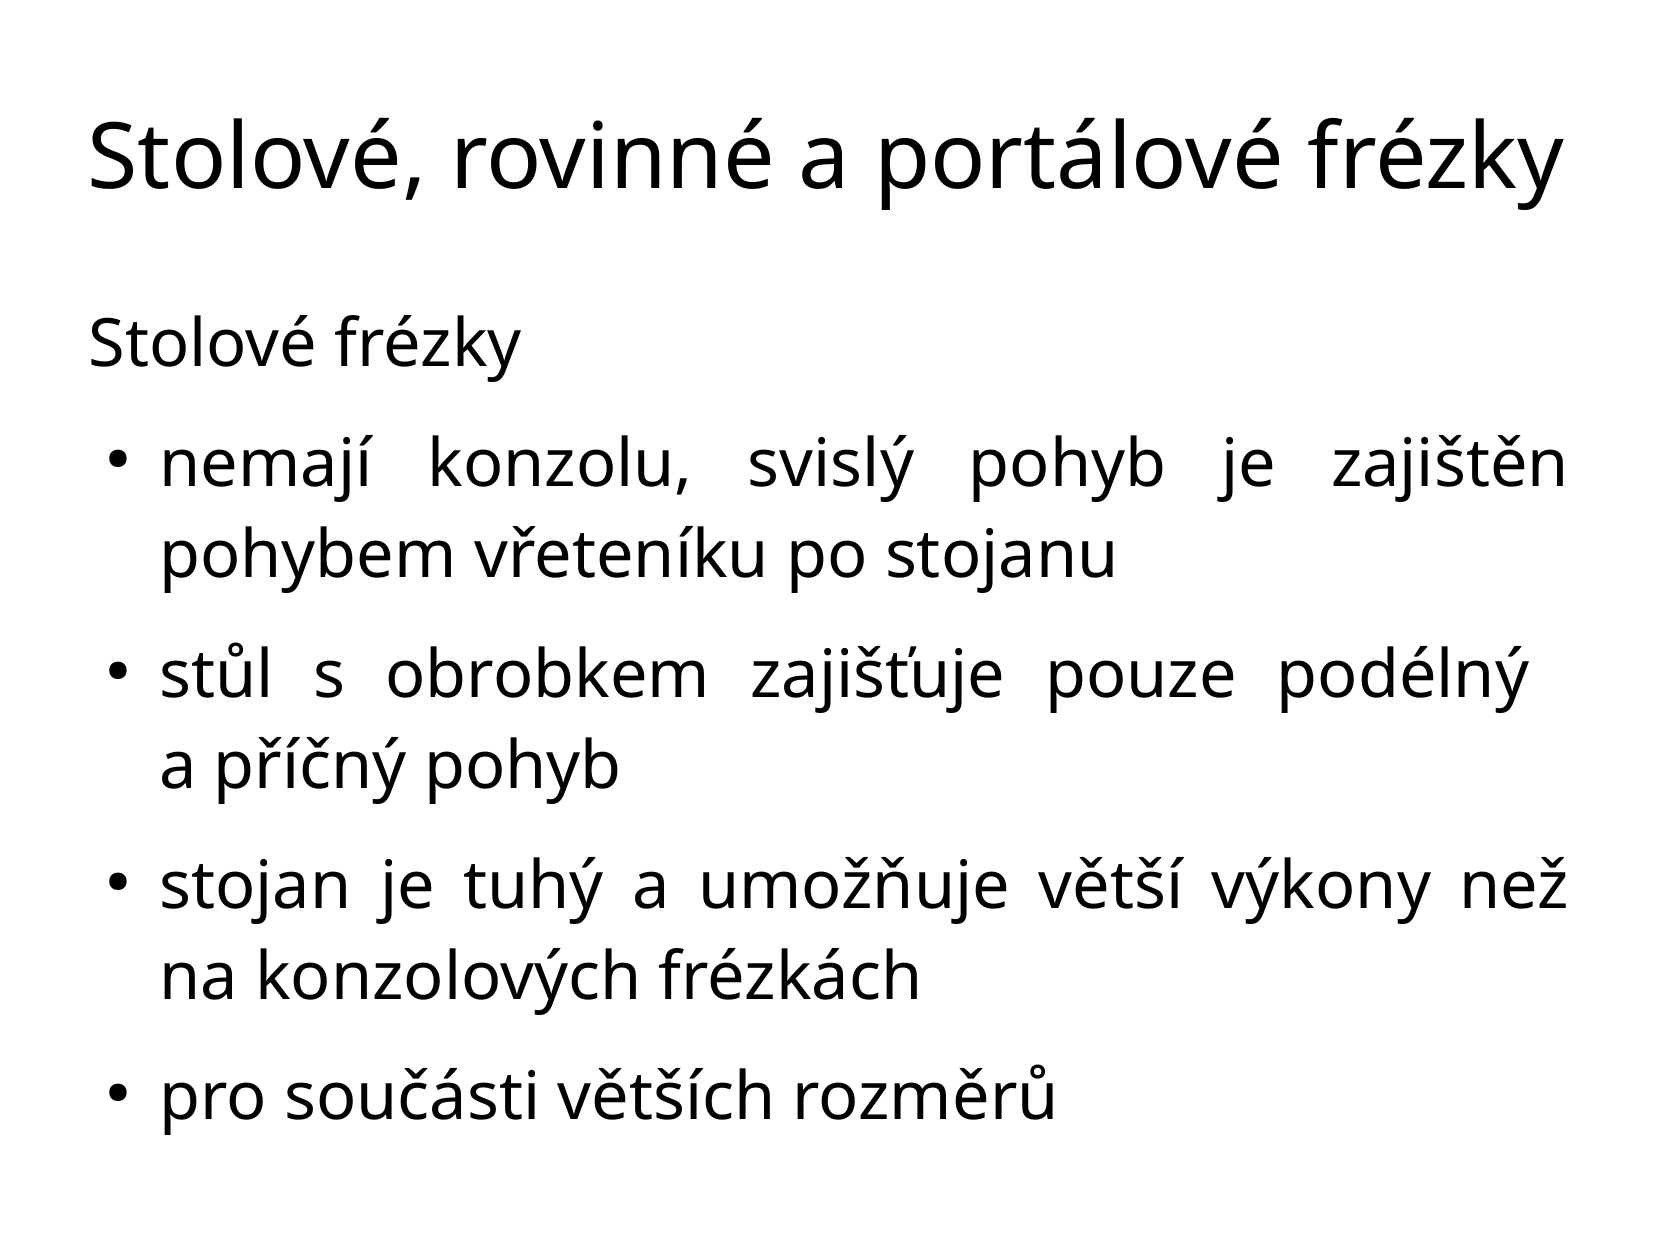

# Stolové, rovinné a portálové frézky
Stolové frézky
nemají konzolu, svislý pohyb je zajištěn pohybem vřeteníku po stojanu
stůl s obrobkem zajišťuje pouze podélný
a příčný pohyb
stojan je tuhý a umožňuje větší výkony než na konzolových frézkách
pro součásti větších rozměrů